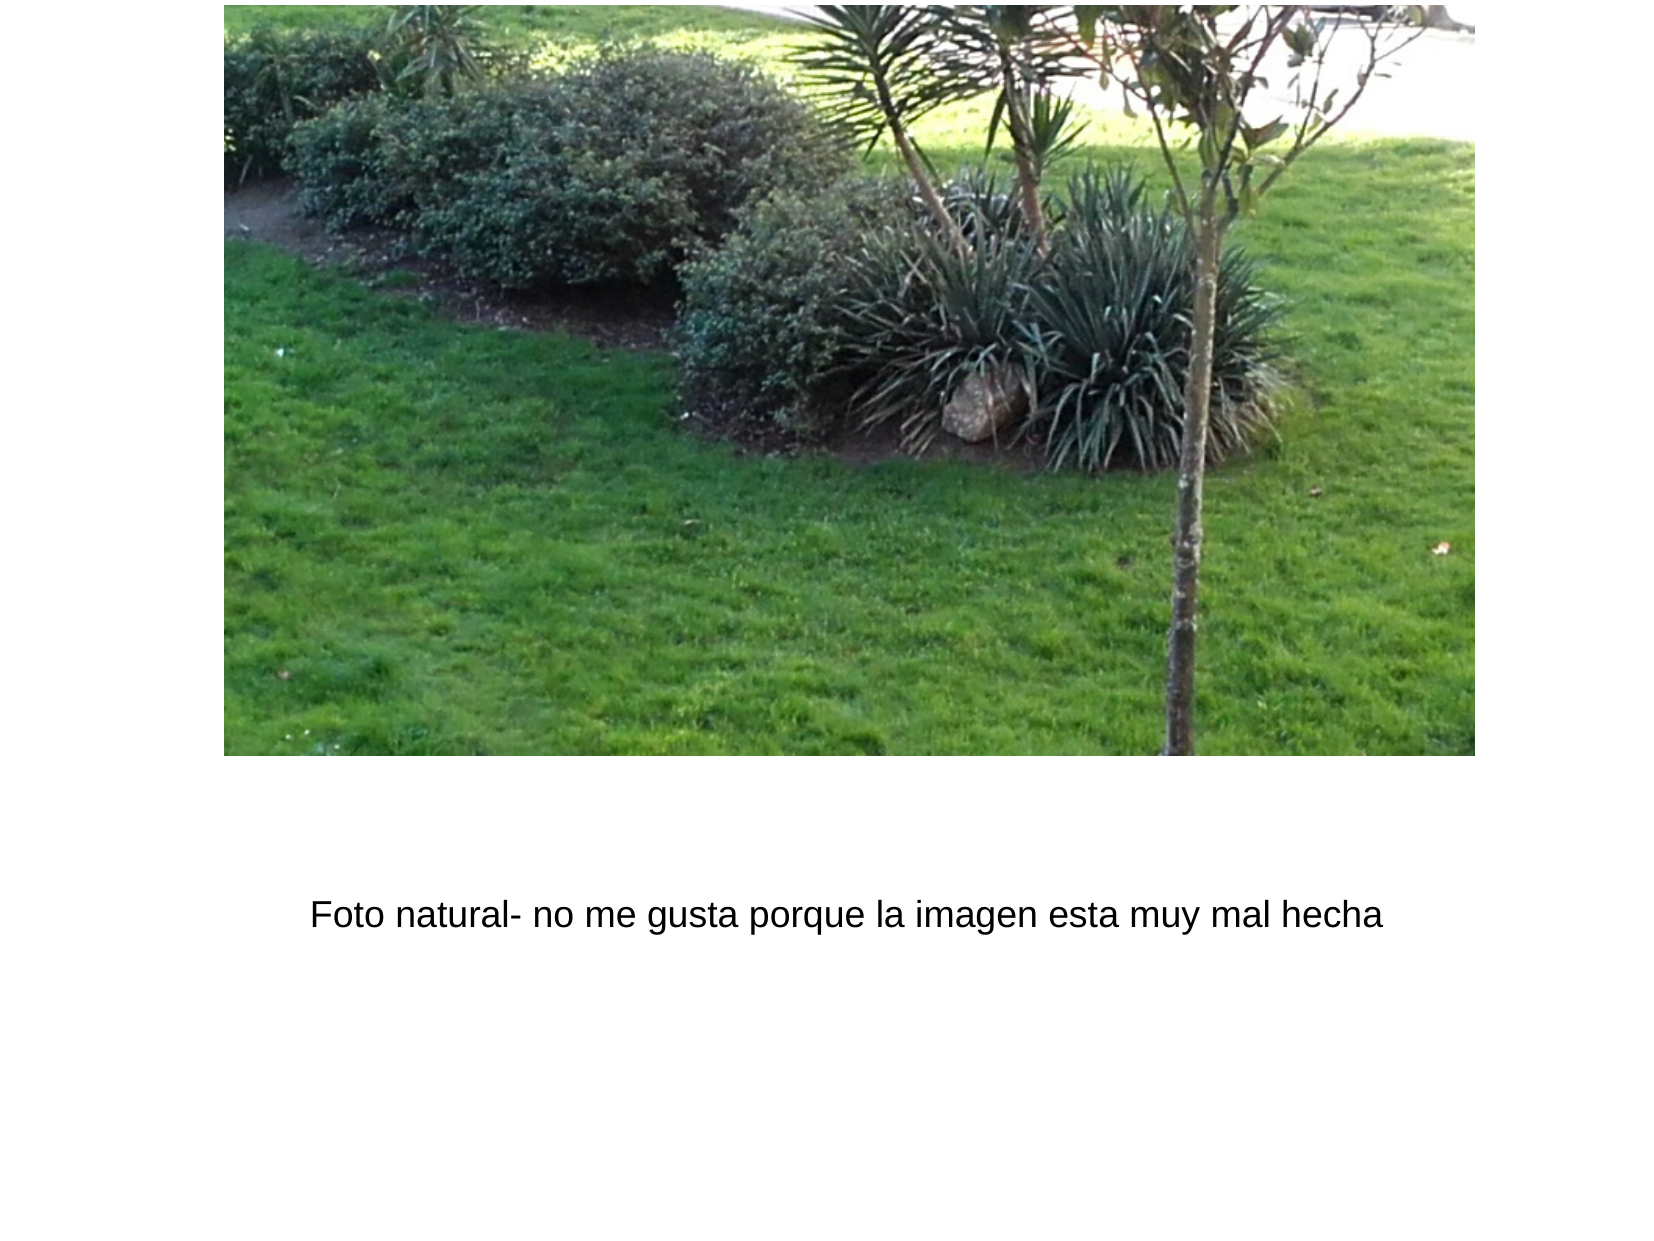

Foto natural- no me gusta porque la imagen esta muy mal hecha